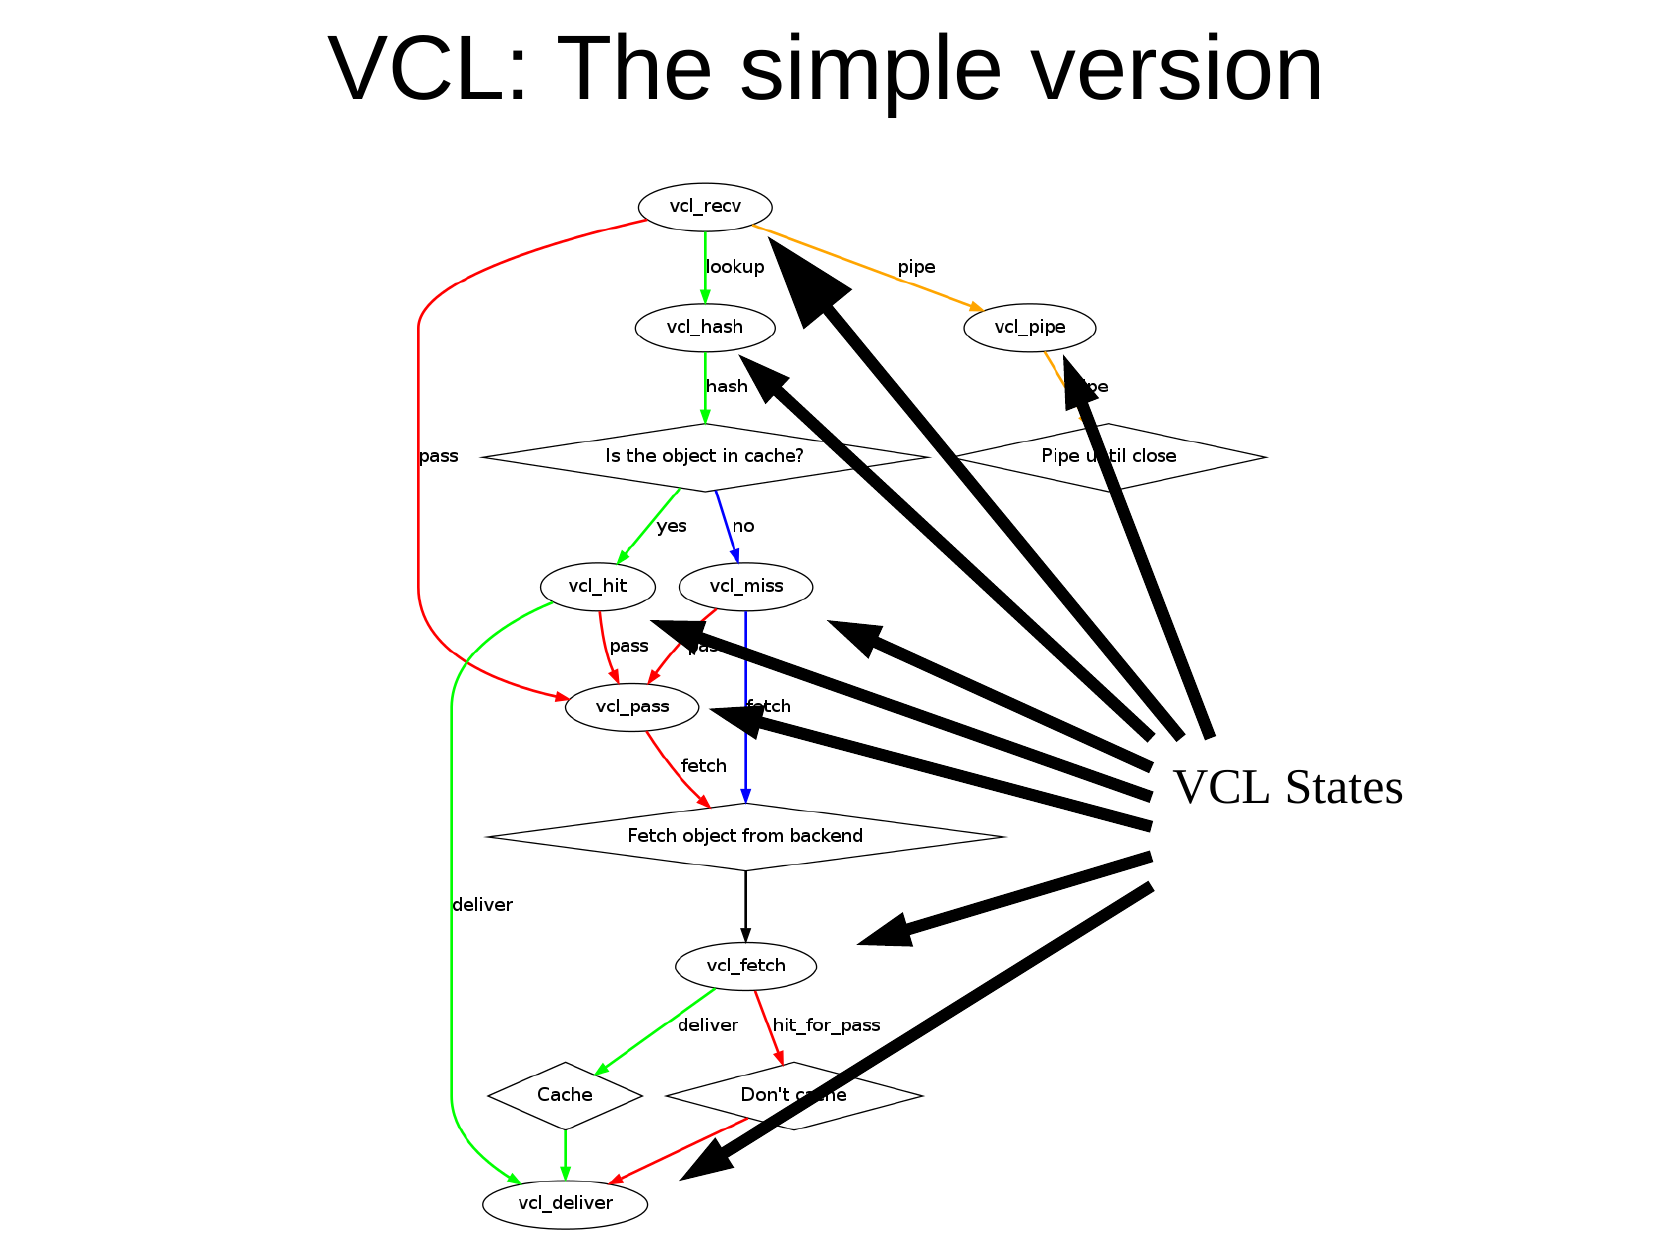

# VCL: The simple version
VCL States